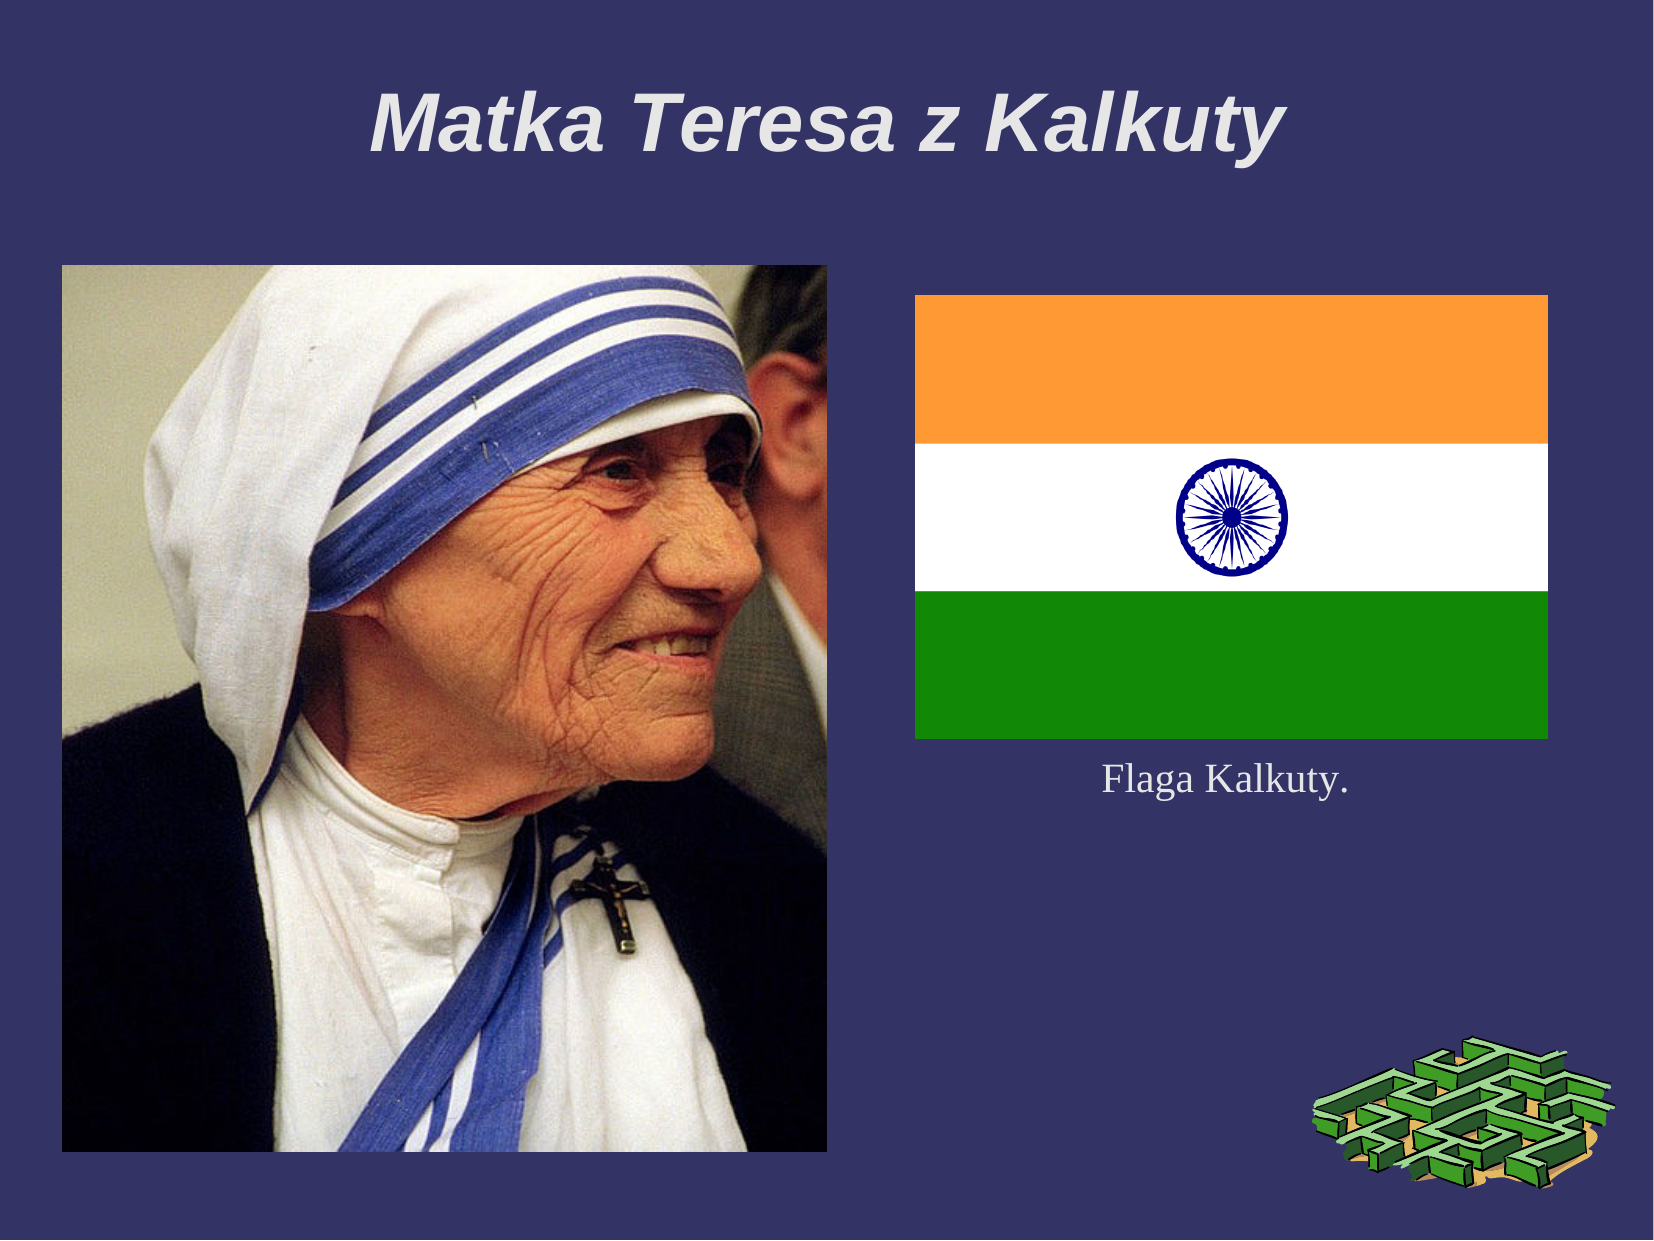

# Matka Teresa z Kalkuty
 Flaga Kalkuty.